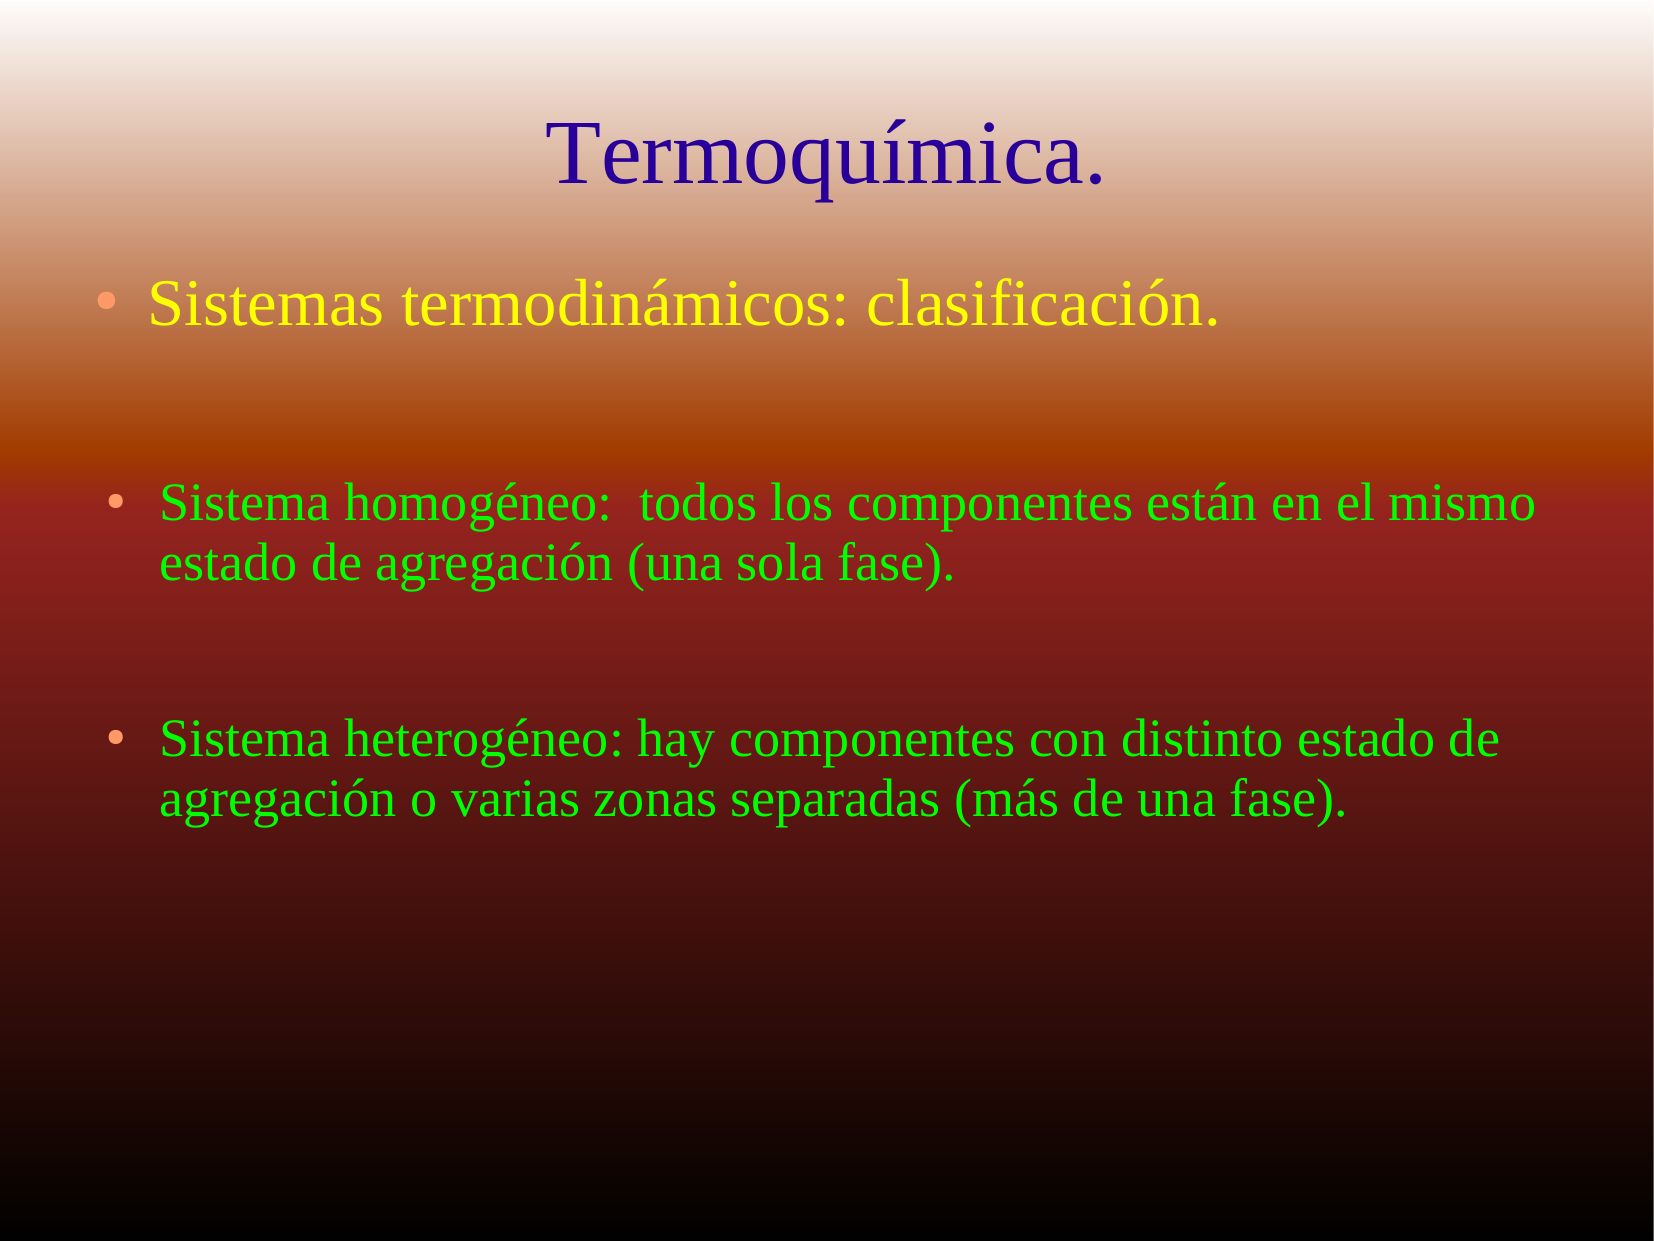

# Termoquímica.
Sistemas termodinámicos: clasificación.
Sistema homogéneo: todos los componentes están en el mismo estado de agregación (una sola fase).
Sistema heterogéneo: hay componentes con distinto estado de agregación o varias zonas separadas (más de una fase).